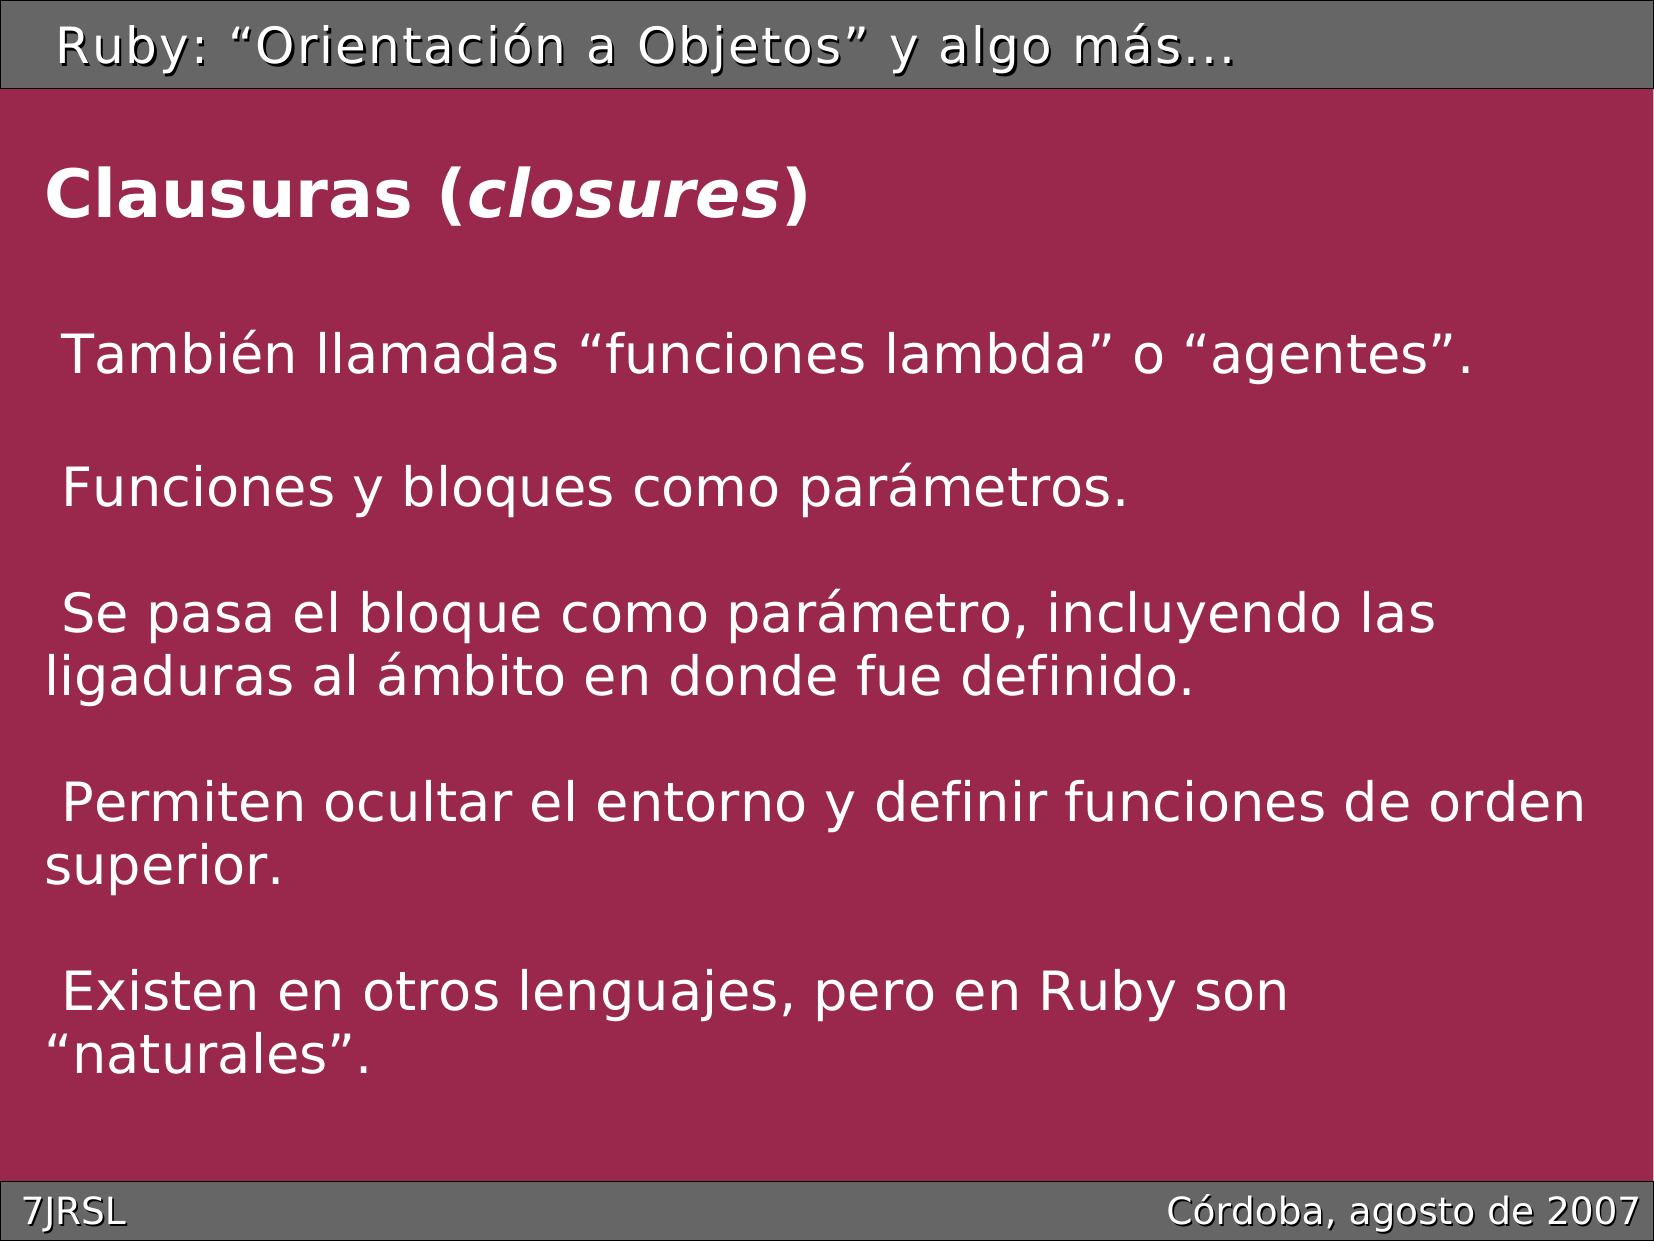

Ruby: “Orientación a Objetos” y algo más...
Clausuras (closures)
 También llamadas “funciones lambda” o “agentes”.
 Funciones y bloques como parámetros.
 Se pasa el bloque como parámetro, incluyendo las ligaduras al ámbito en donde fue definido.
 Permiten ocultar el entorno y definir funciones de orden superior.
 Existen en otros lenguajes, pero en Ruby son “naturales”.
7JRSL
Córdoba, agosto de 2007